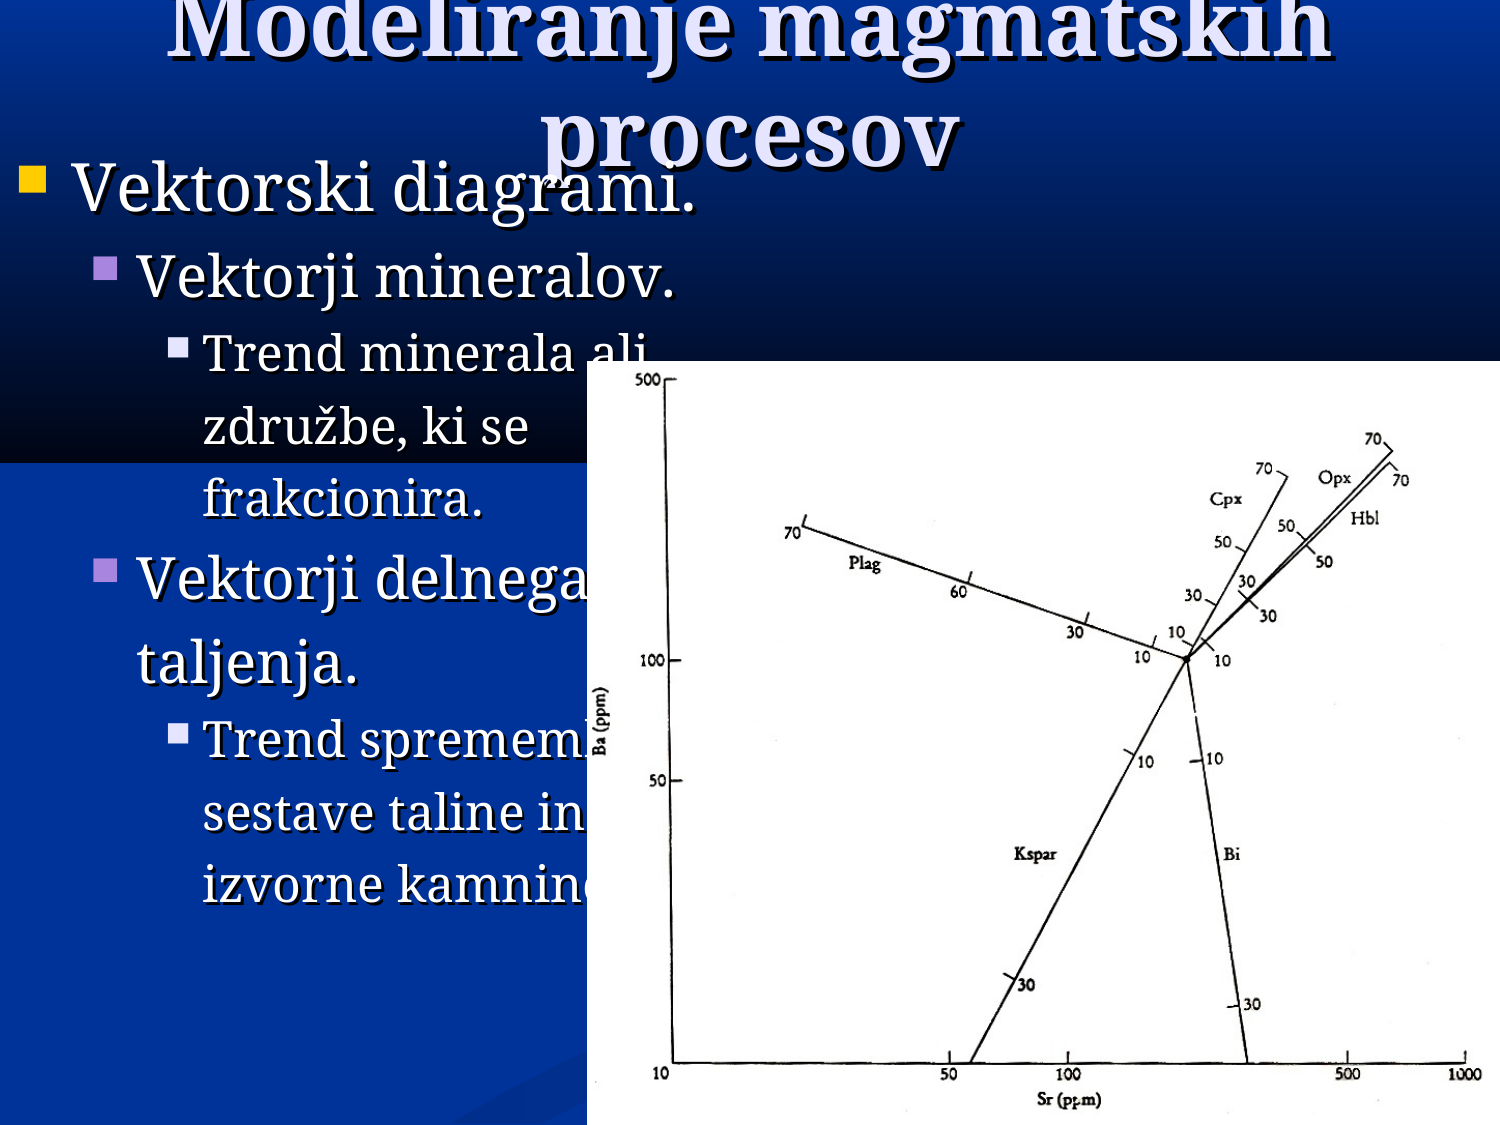

# Modeliranje magmatskih procesov
Vektorski diagrami.
Vektorji mineralov.
Trend minerala ali
	združbe, ki se
	frakcionira.
Vektorji delnega
	taljenja.
Trend spremembe
	sestave taline in
	izvorne kamnine.